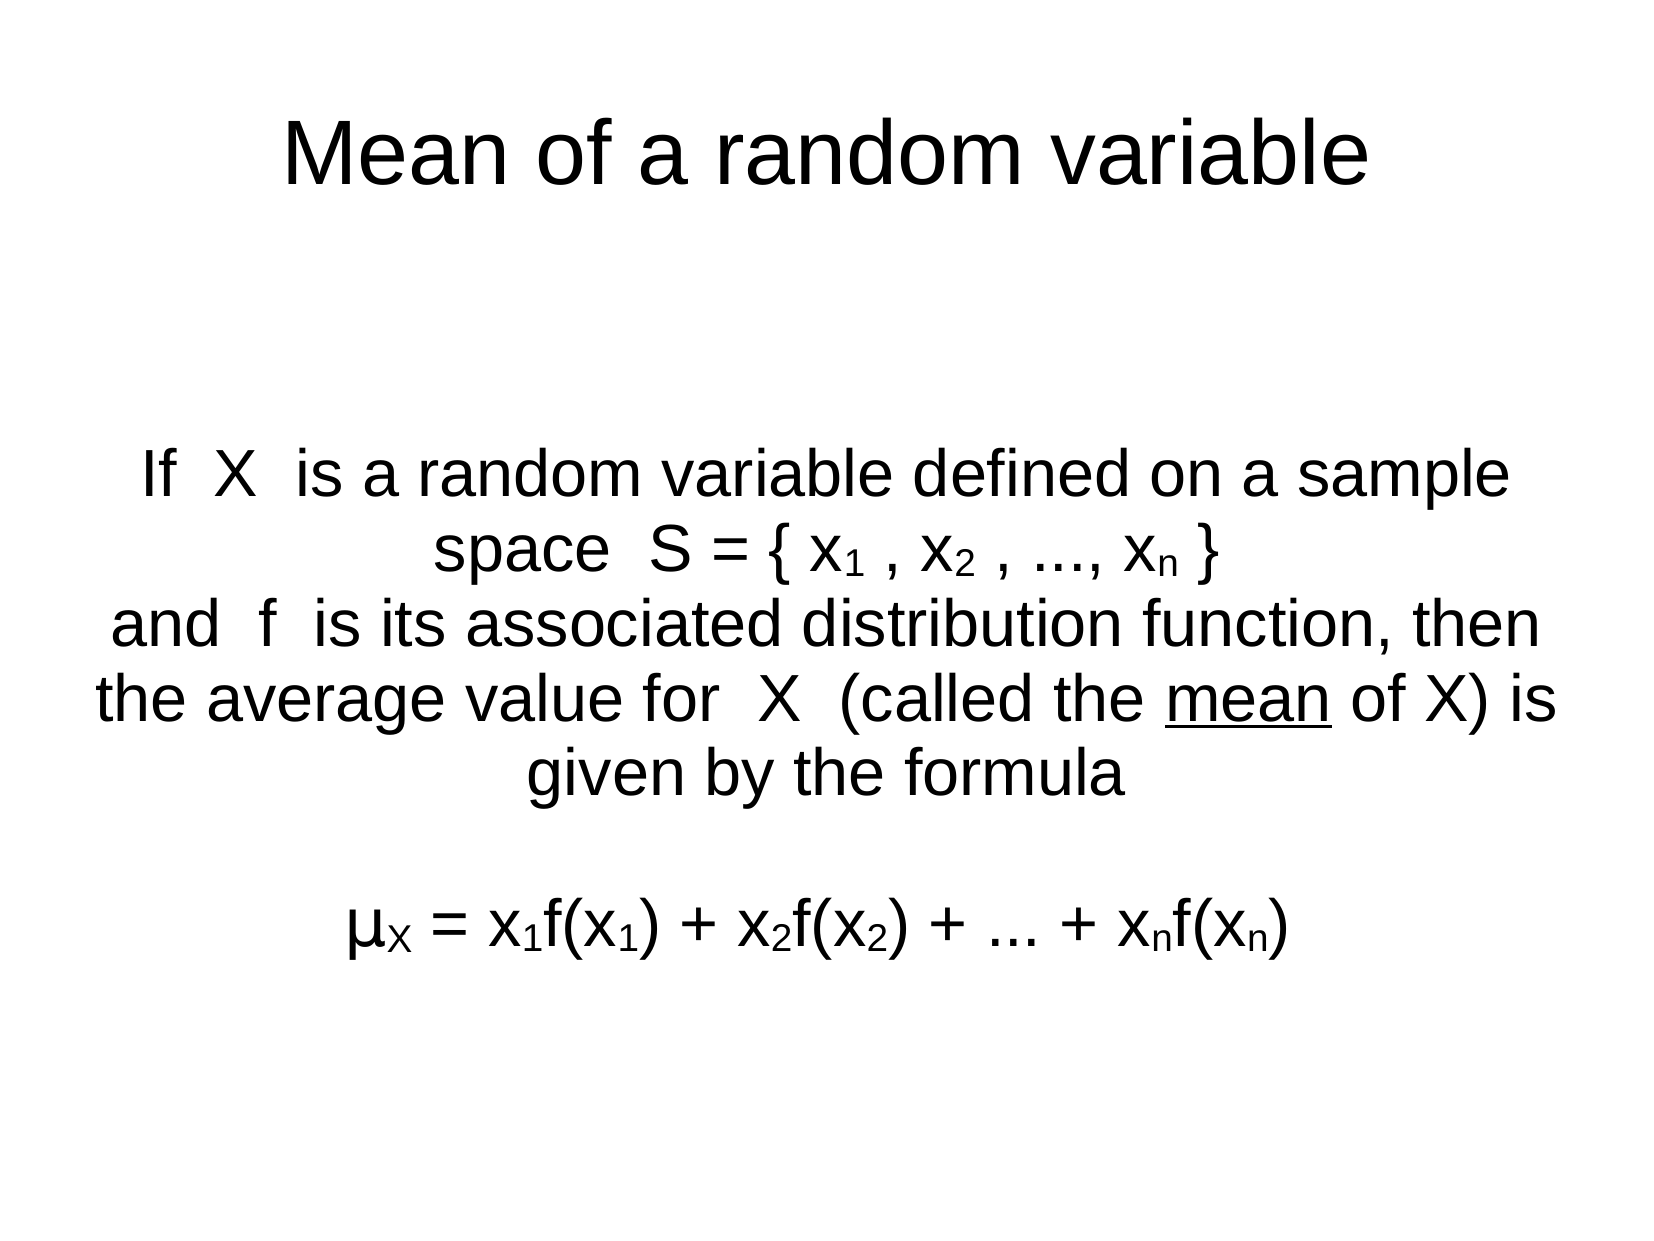

# Mean of a random variable
If X is a random variable defined on a sample space S = { x1 , x2 , ..., xn }
and f is its associated distribution function, then
the average value for X (called the mean of X) is given by the formula
μX = x1f(x1) + x2f(x2) + ... + xnf(xn)